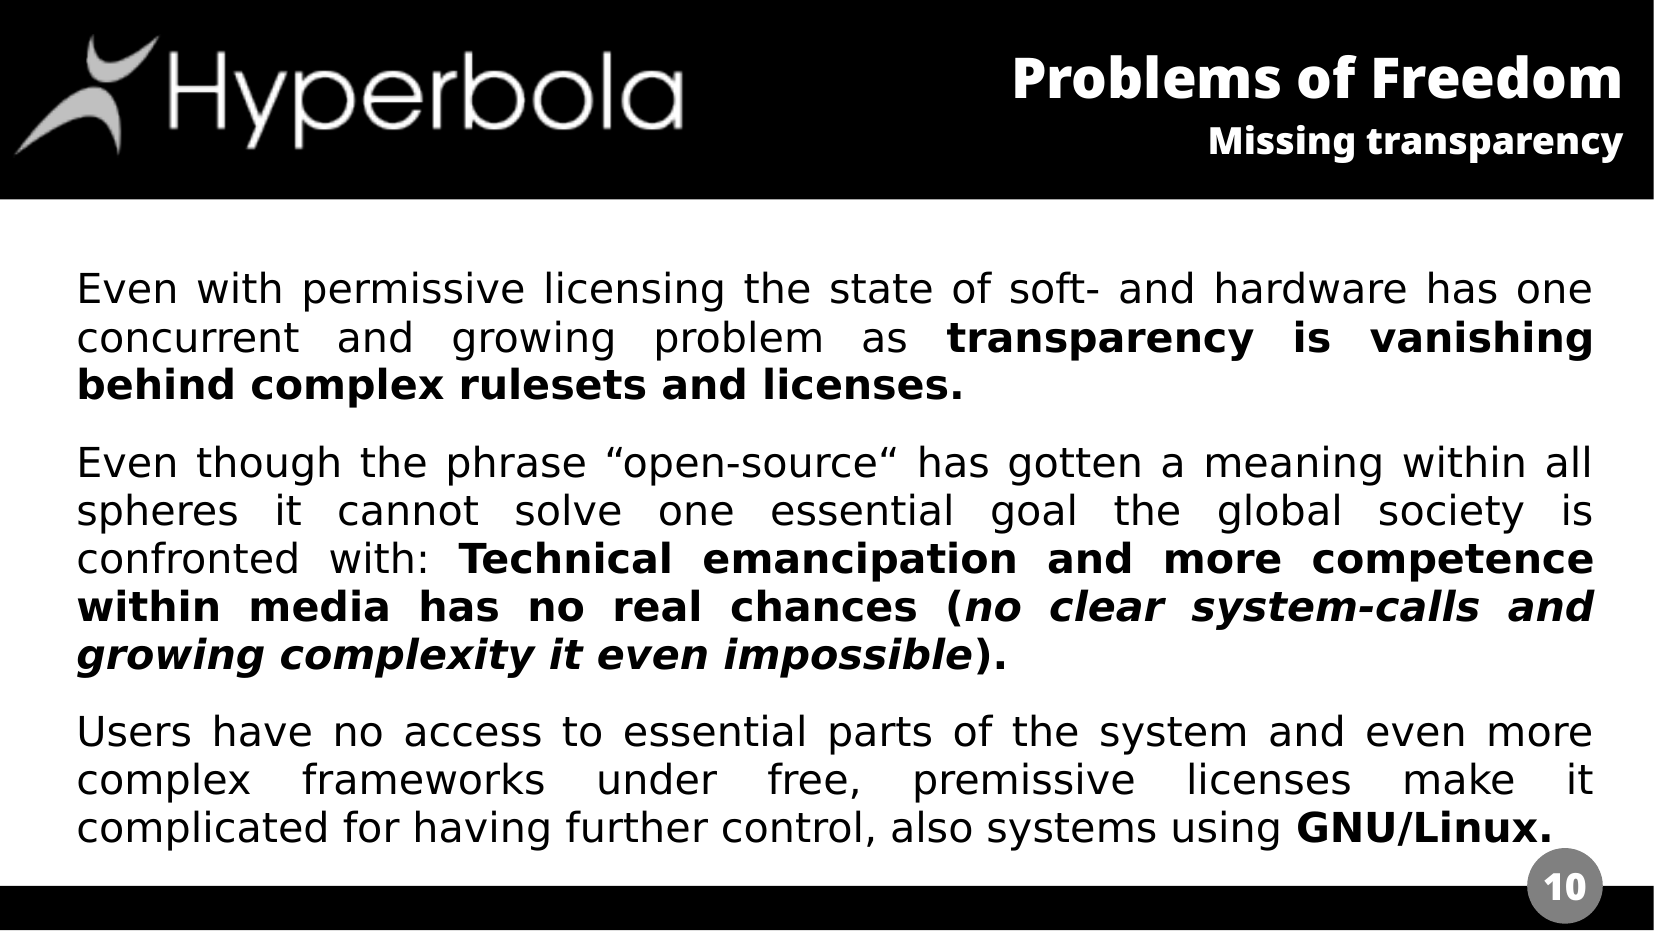

# Problems of Freedom Missing transparency
Even with permissive licensing the state of soft- and hardware has one concurrent and growing problem as transparency is vanishing behind complex rulesets and licenses.
Even though the phrase “open-source“ has gotten a meaning within all spheres it cannot solve one essential goal the global society is confronted with: Technical emancipation and more competence within media has no real chances (no clear system-calls and growing complexity it even impossible).
Users have no access to essential parts of the system and even more complex frameworks under free, premissive licenses make it complicated for having further control, also systems using GNU/Linux.